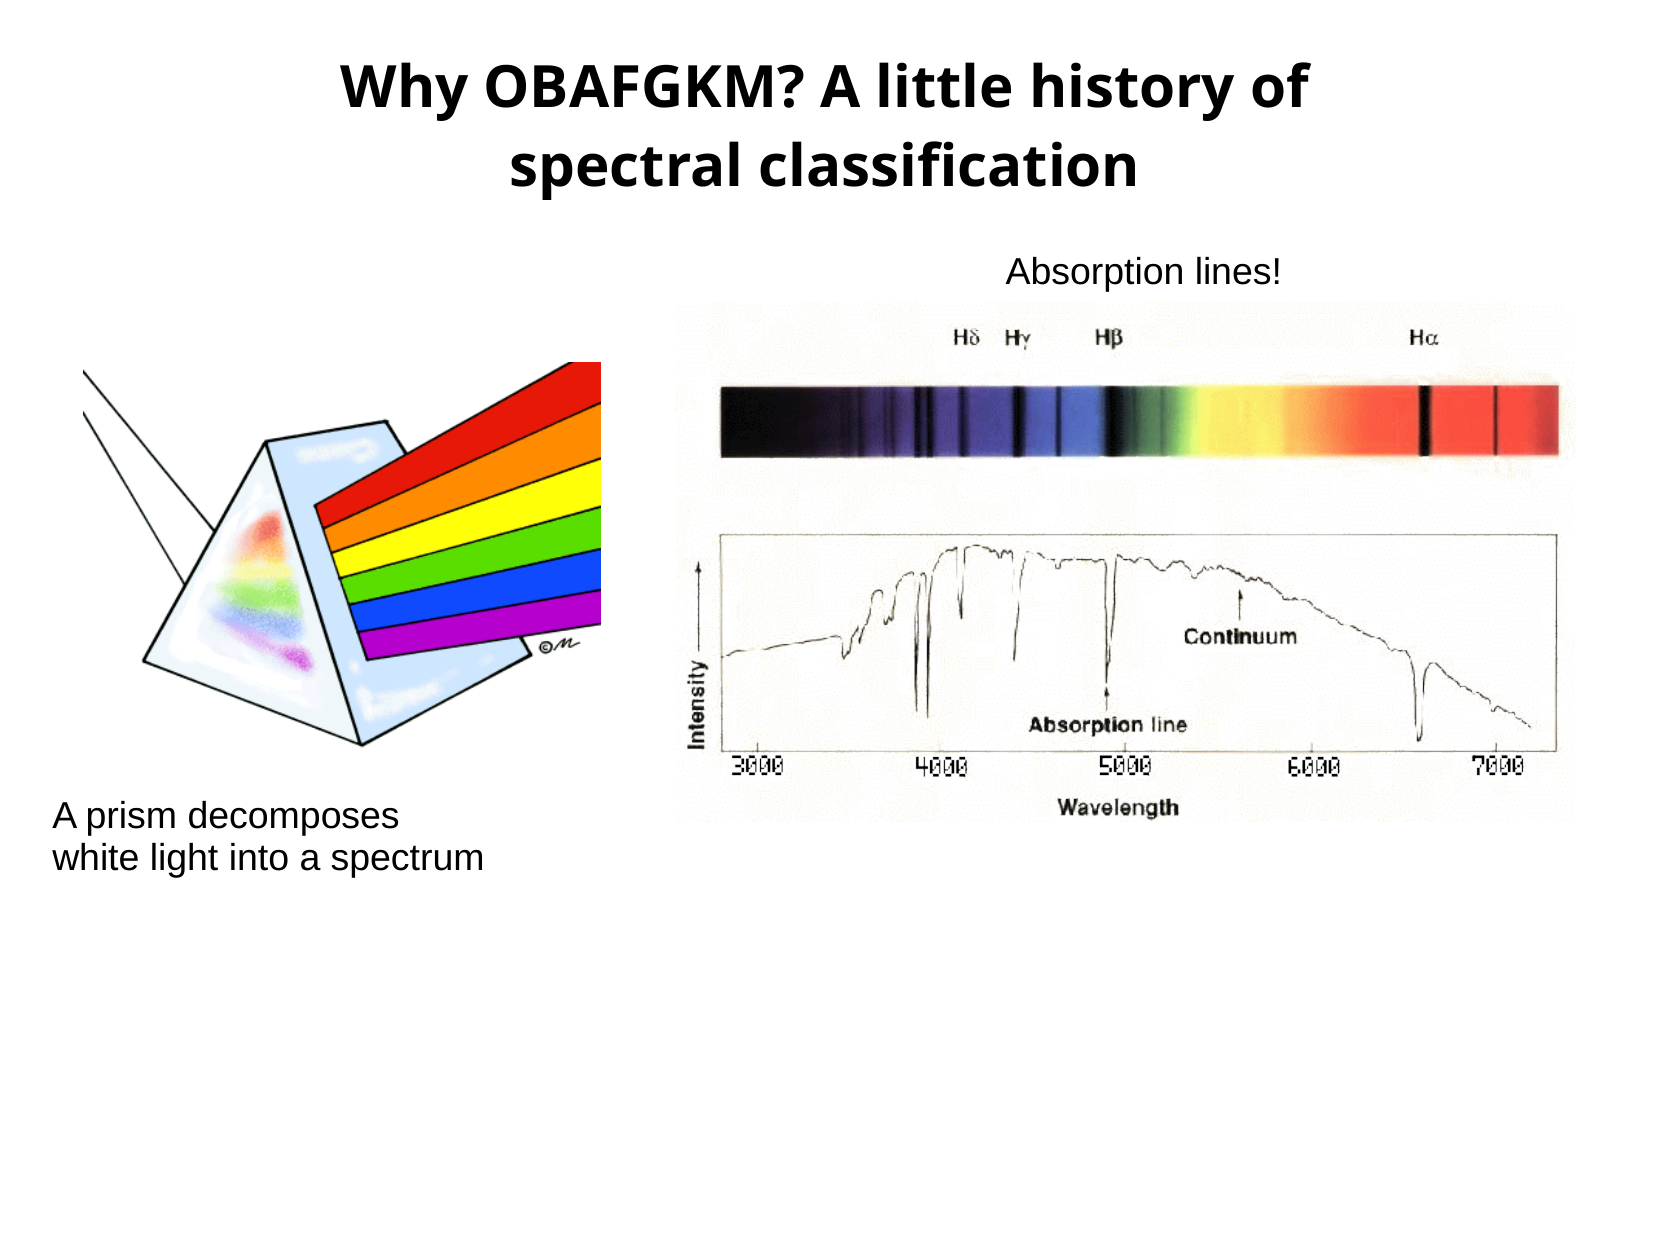

Why OBAFGKM? A little history of spectral classification
Absorption lines!
A prism decomposes
white light into a spectrum